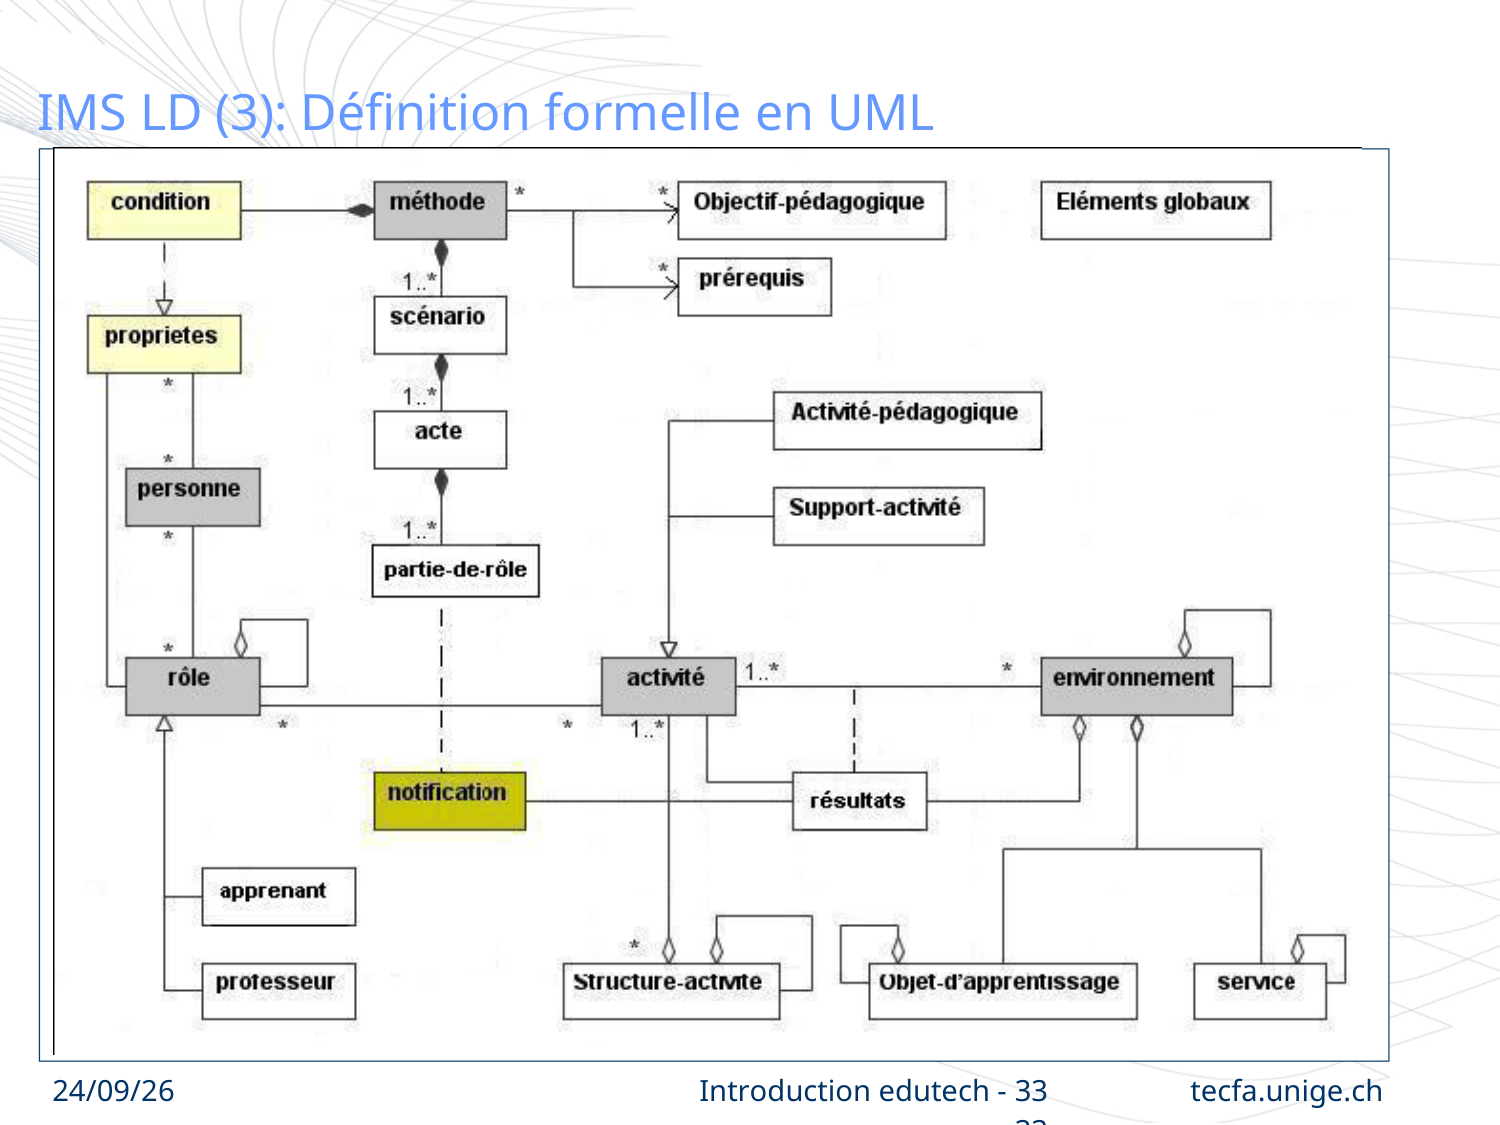

# IMS LD (3): Définition formelle en UML
33